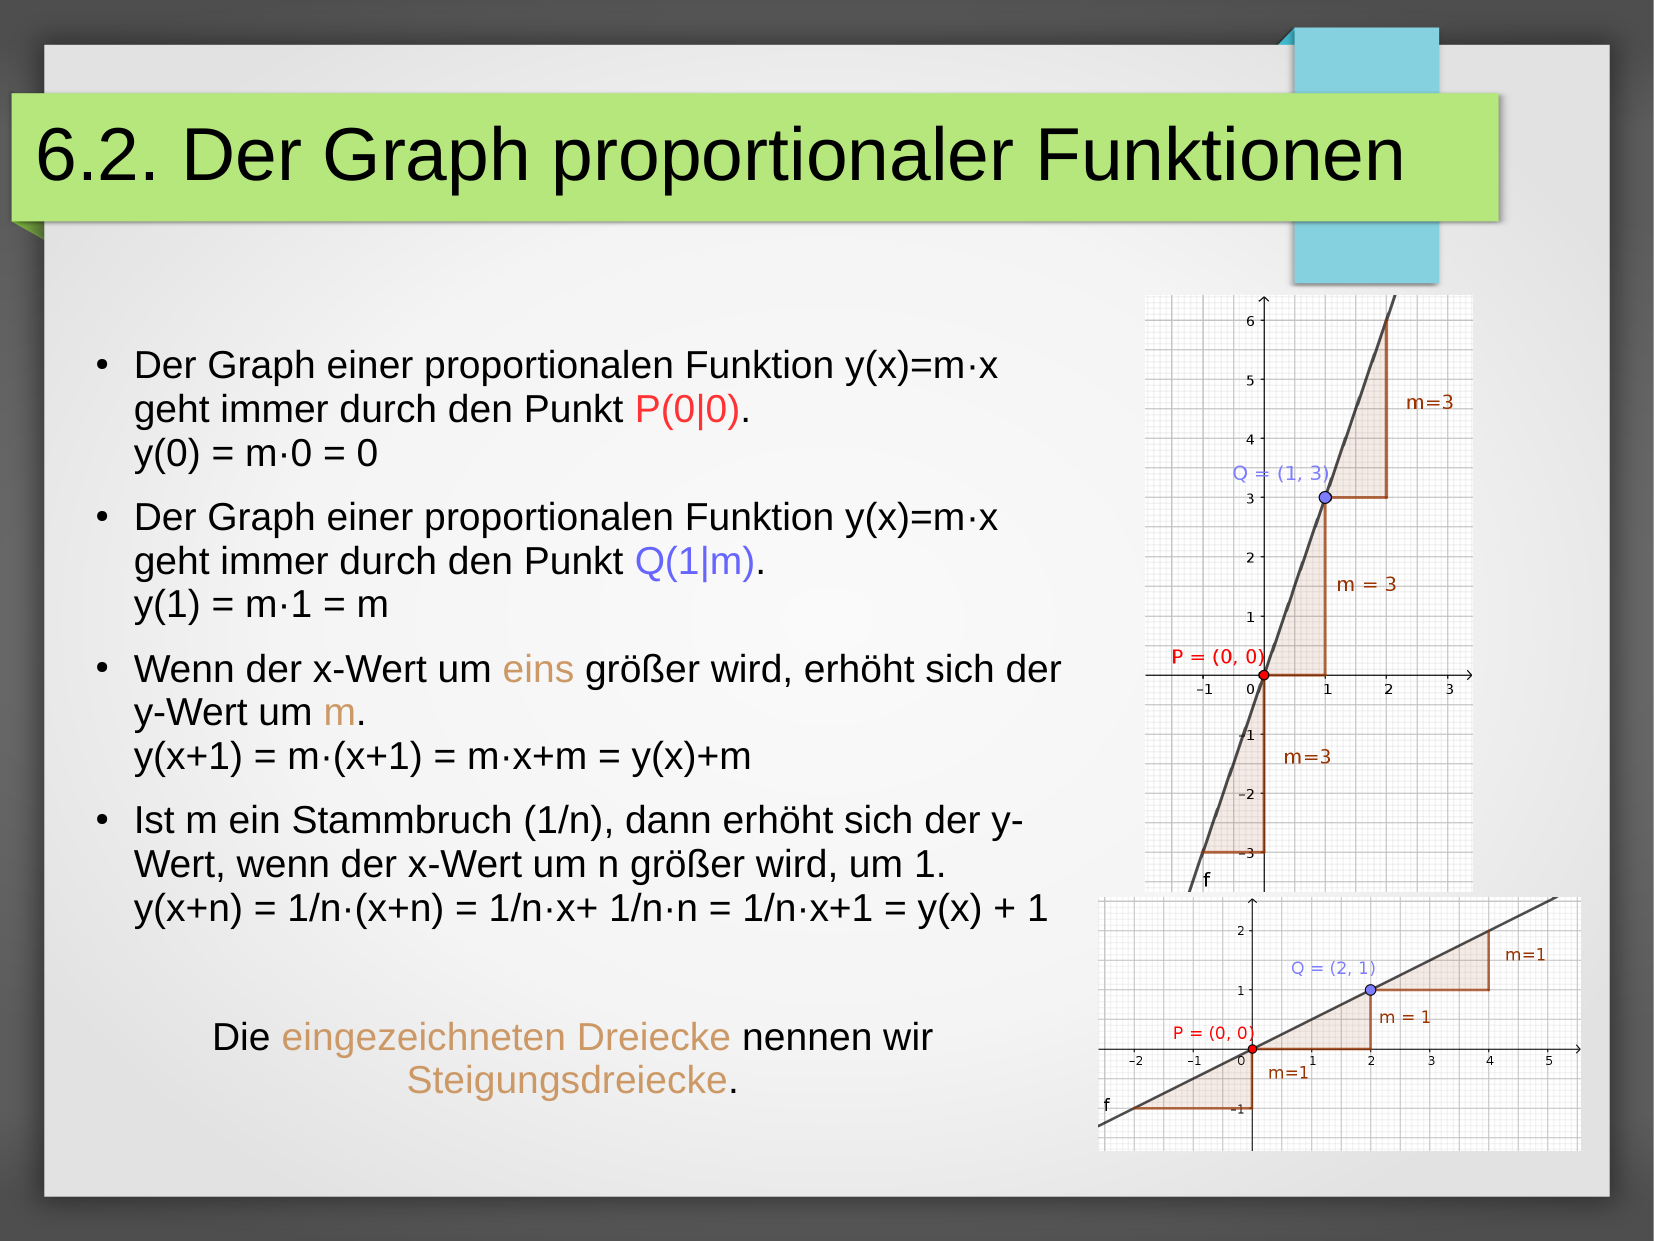

6.2. Der Graph proportionaler Funktionen
# Der Graph einer proportionalen Funktion y(x)=m·x geht immer durch den Punkt P(0|0). y(0) = m·0 = 0
Der Graph einer proportionalen Funktion y(x)=m·x geht immer durch den Punkt Q(1|m).
y(1) = m·1 = m
Wenn der x-Wert um eins größer wird, erhöht sich der y-Wert um m.
y(x+1) = m·(x+1) = m·x+m = y(x)+m
Ist m ein Stammbruch (1/n), dann erhöht sich der y-Wert, wenn der x-Wert um n größer wird, um 1.
y(x+n) = 1/n·(x+n) = 1/n·x+ 1/n·n = 1/n·x+1 = y(x) + 1
Die eingezeichneten Dreiecke nennen wir Steigungsdreiecke.